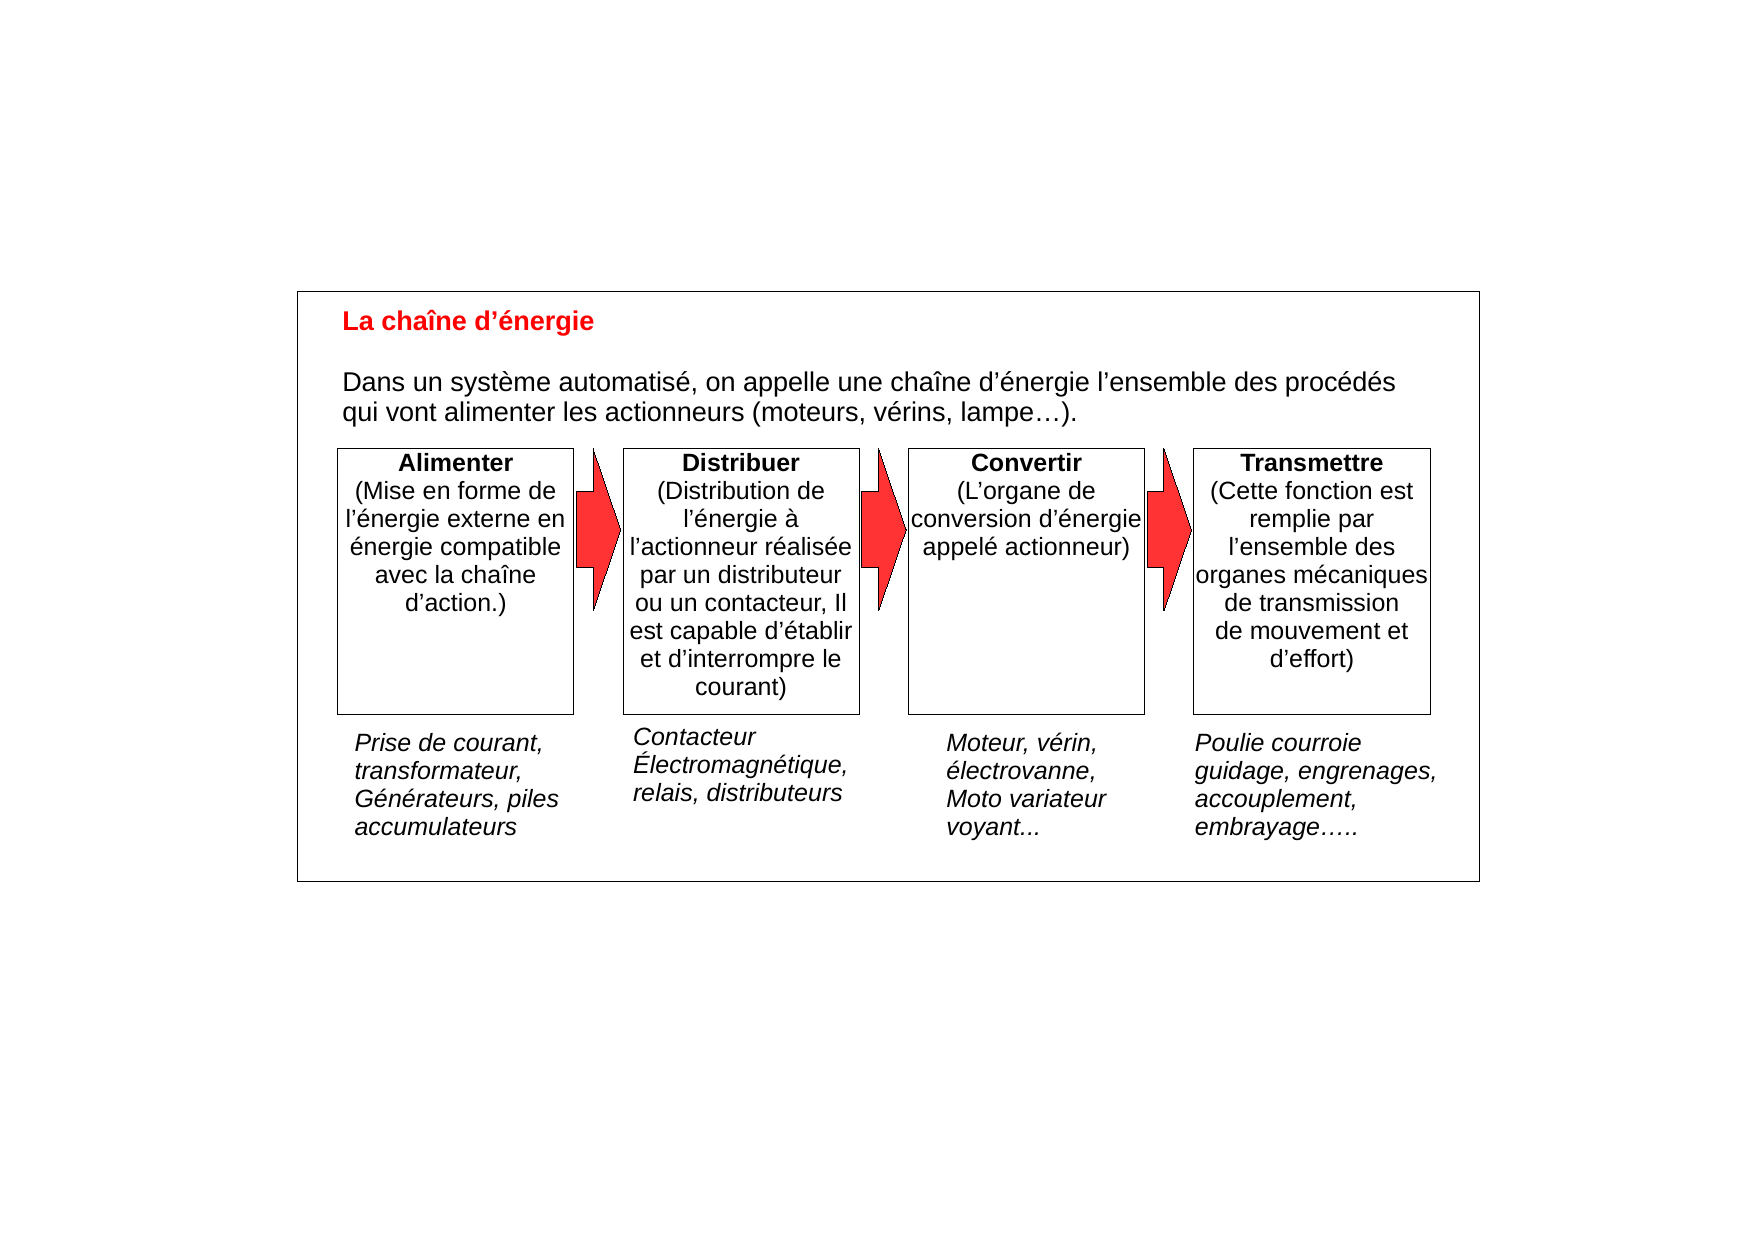

La chaîne d’énergie
Dans un système automatisé, on appelle une chaîne d’énergie l’ensemble des procédés qui vont alimenter les actionneurs (moteurs, vérins, lampe…).
Alimenter
(Mise en forme de l’énergie externe en énergie compatible avec la chaîne d’action.)
Prise de courant, transformateur,
Générateurs, piles
accumulateurs
Distribuer
(Distribution de l’énergie à l’actionneur réalisée par un distributeur ou un contacteur, Il est capable d’établir et d’interrompre le
courant)
Contacteur
Électromagnétique, relais, distributeurs
Convertir
(L’organe de conversion d’énergie appelé actionneur)
Moteur, vérin, électrovanne,
Moto variateur
voyant...
Transmettre
(Cette fonction est remplie par l’ensemble des organes mécaniques de transmission
de mouvement et d’effort)
Poulie courroie guidage, engrenages, accouplement, embrayage…..